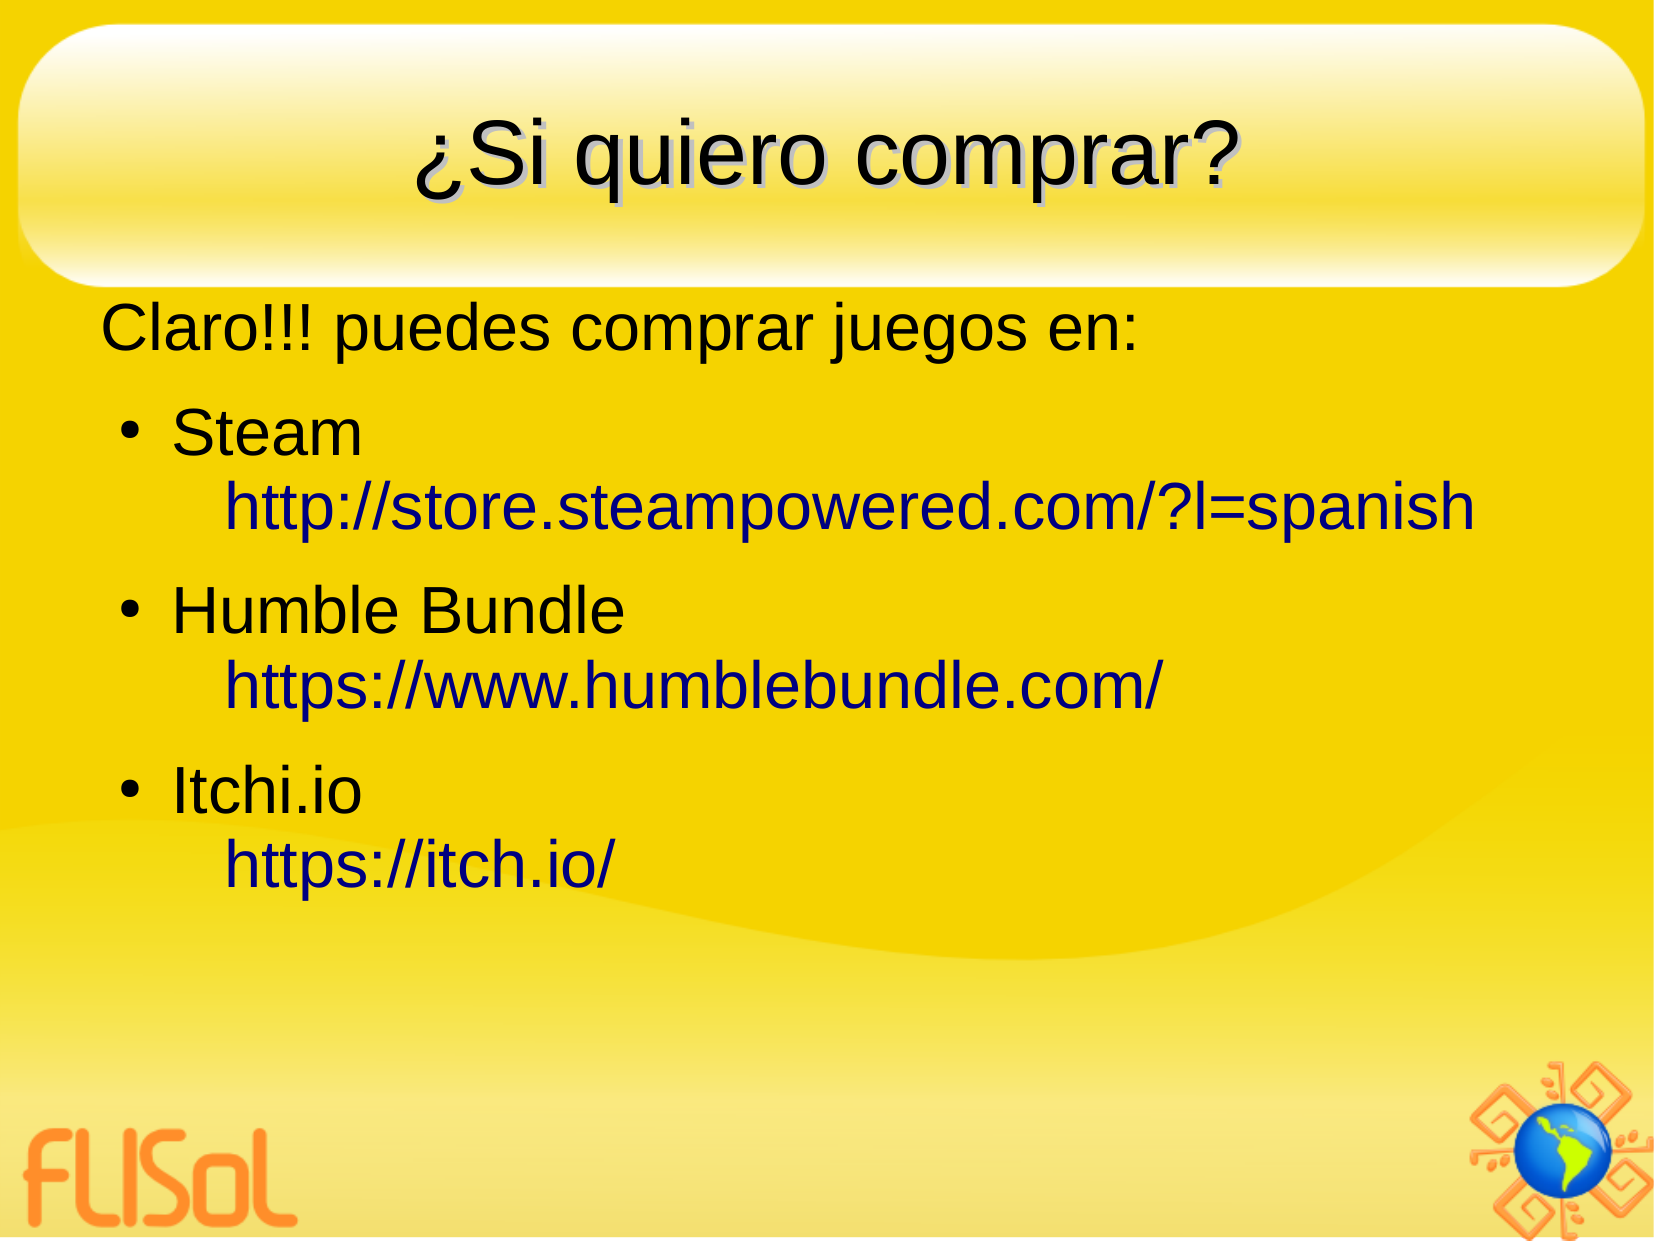

# ¿Si quiero comprar?
Claro!!! puedes comprar juegos en:
Steam http://store.steampowered.com/?l=spanish
Humble Bundle https://www.humblebundle.com/
Itchi.io https://itch.io/